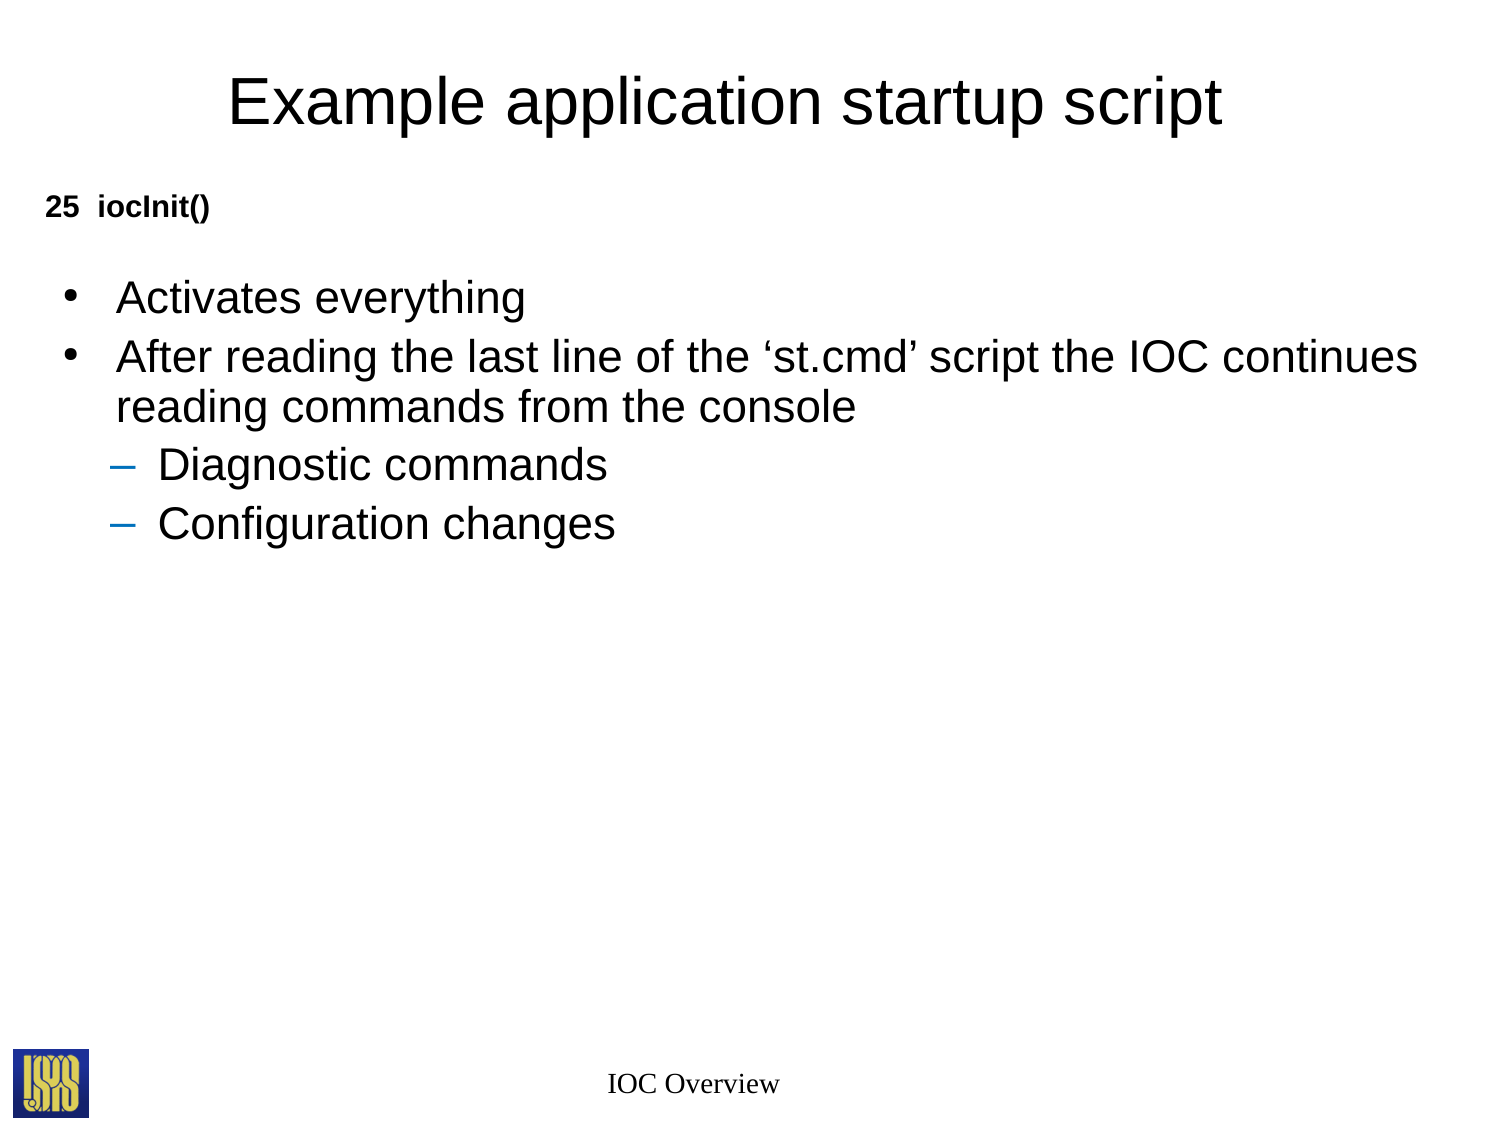

# Example application startup script
25 iocInit()
Activates everything
After reading the last line of the ‘st.cmd’ script the IOC continues reading commands from the console
Diagnostic commands
Configuration changes